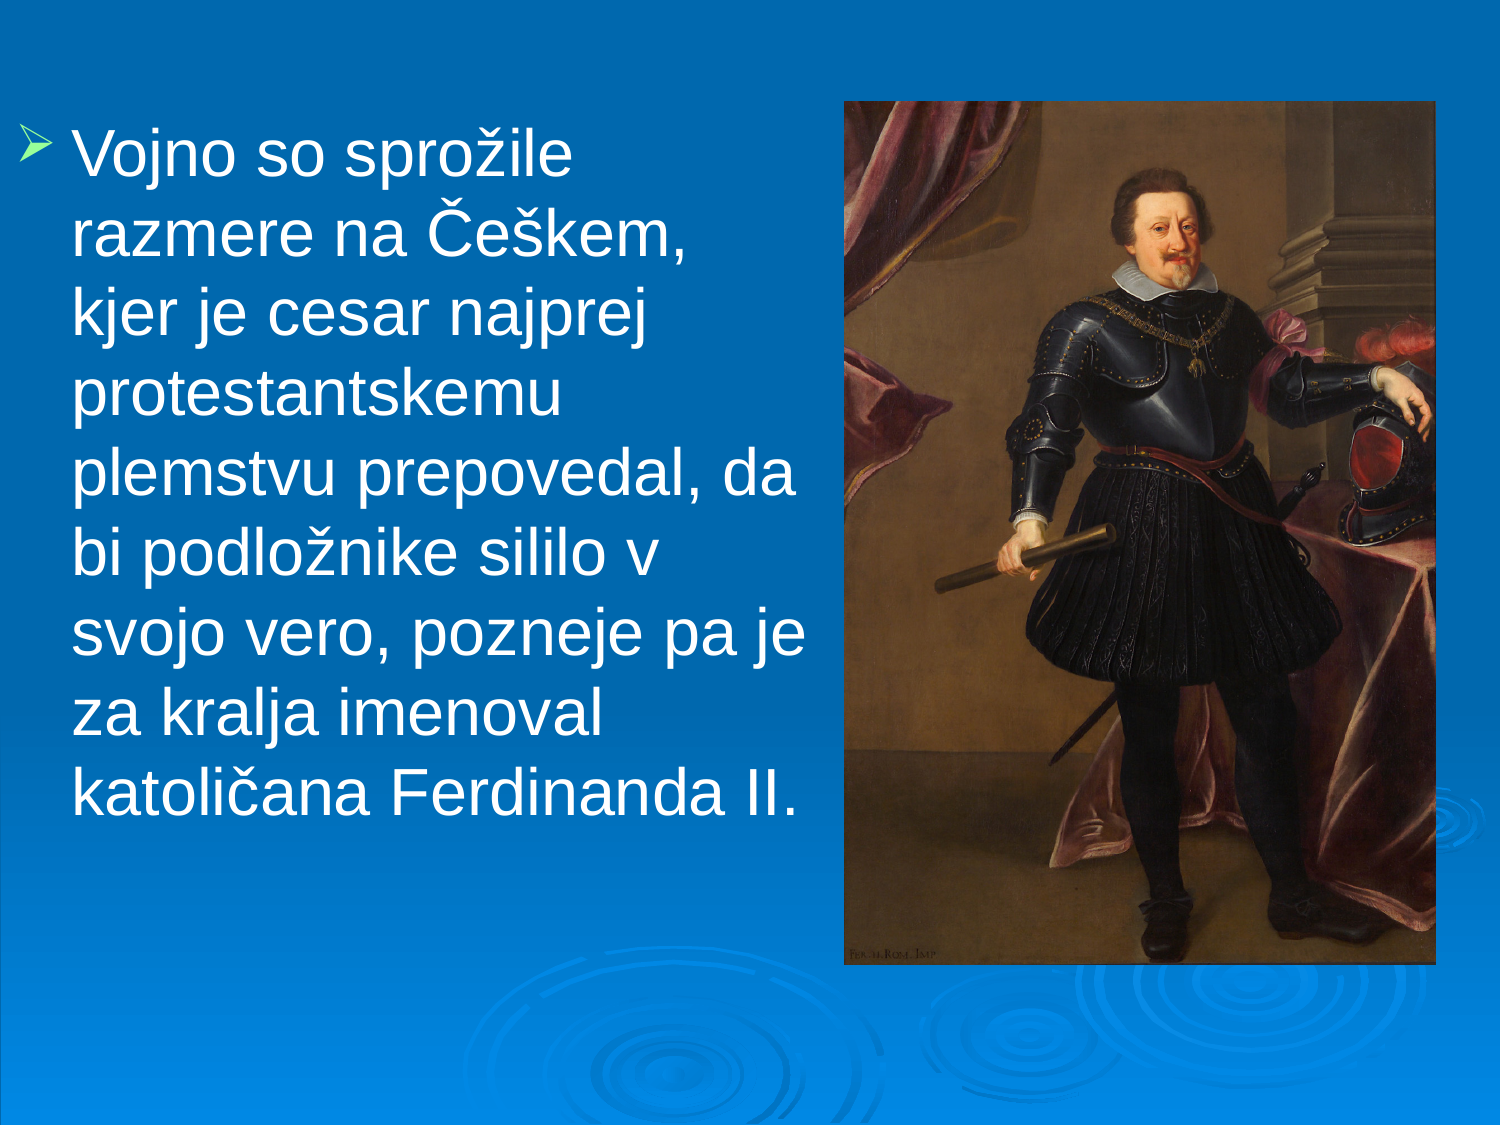

#
Vojno so sprožile razmere na Češkem, kjer je cesar najprej protestantskemu plemstvu prepovedal, da bi podložnike sililo v svojo vero, pozneje pa je za kralja imenoval katoličana Ferdinanda II.